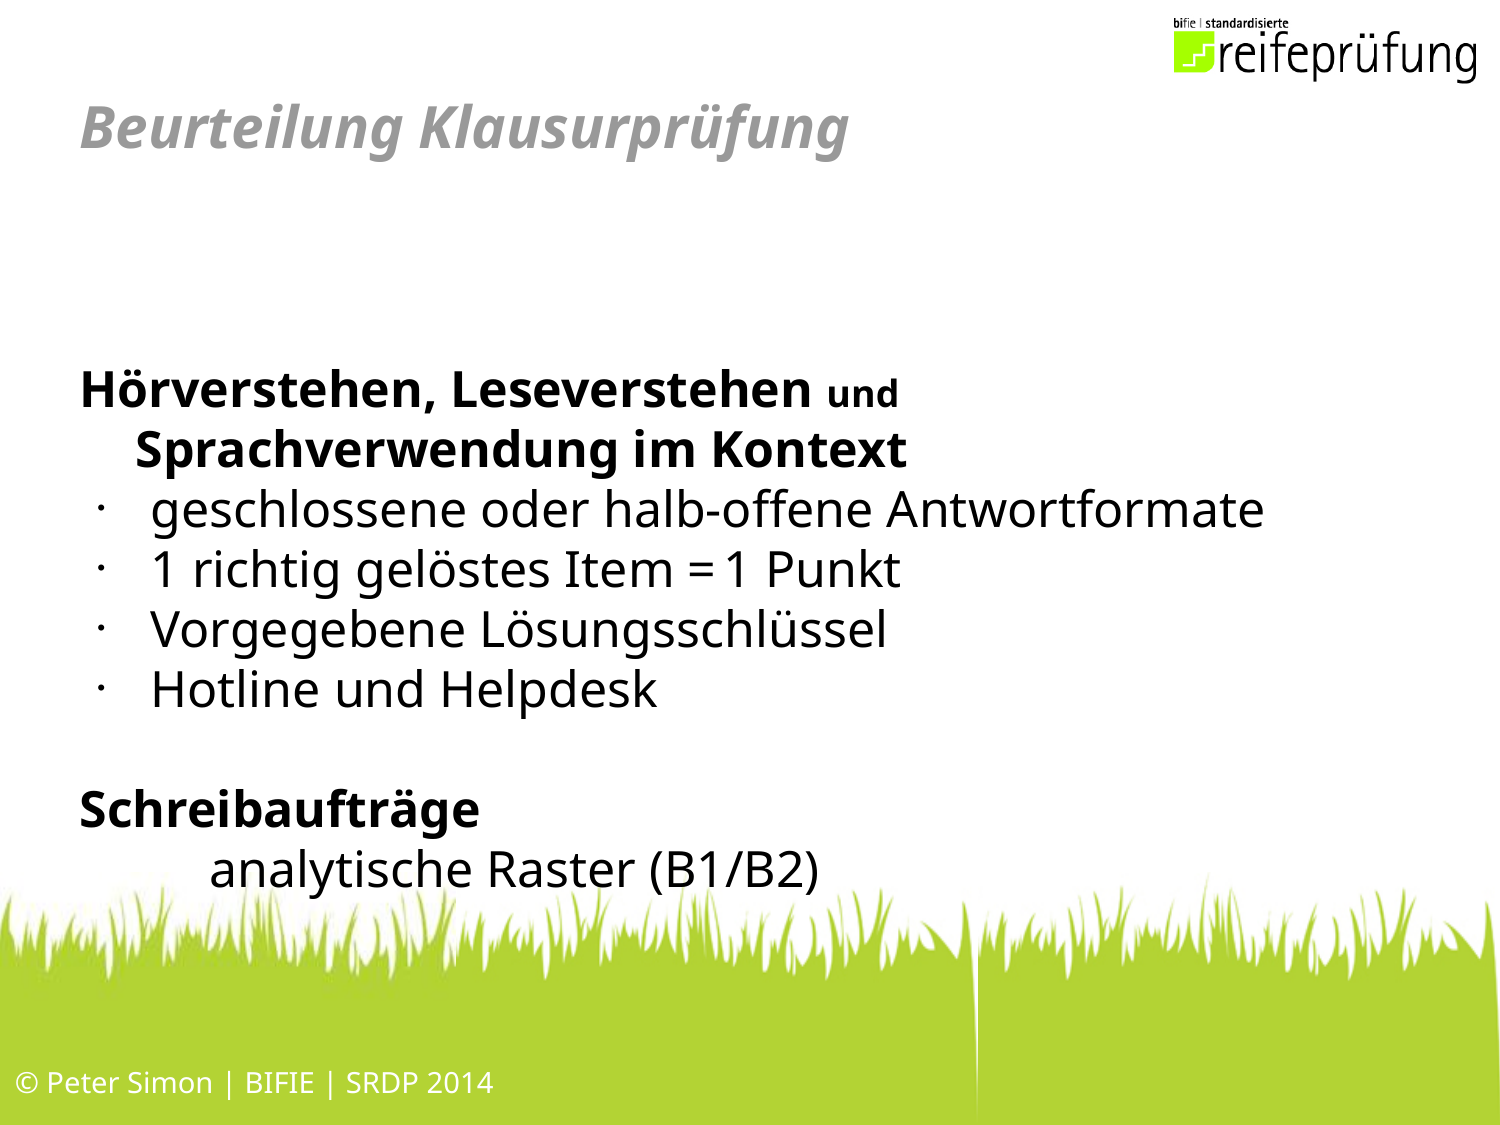

# Beurteilung Klausurprüfung
Hörverstehen, Leseverstehen und
Sprachverwendung im Kontext
geschlossene oder halb-offene Antwortformate
1 richtig gelöstes Item =	1 Punkt
Vorgegebene Lösungsschlüssel
Hotline und Helpdesk
Schreibaufträge
	analytische Raster (B1/B2)